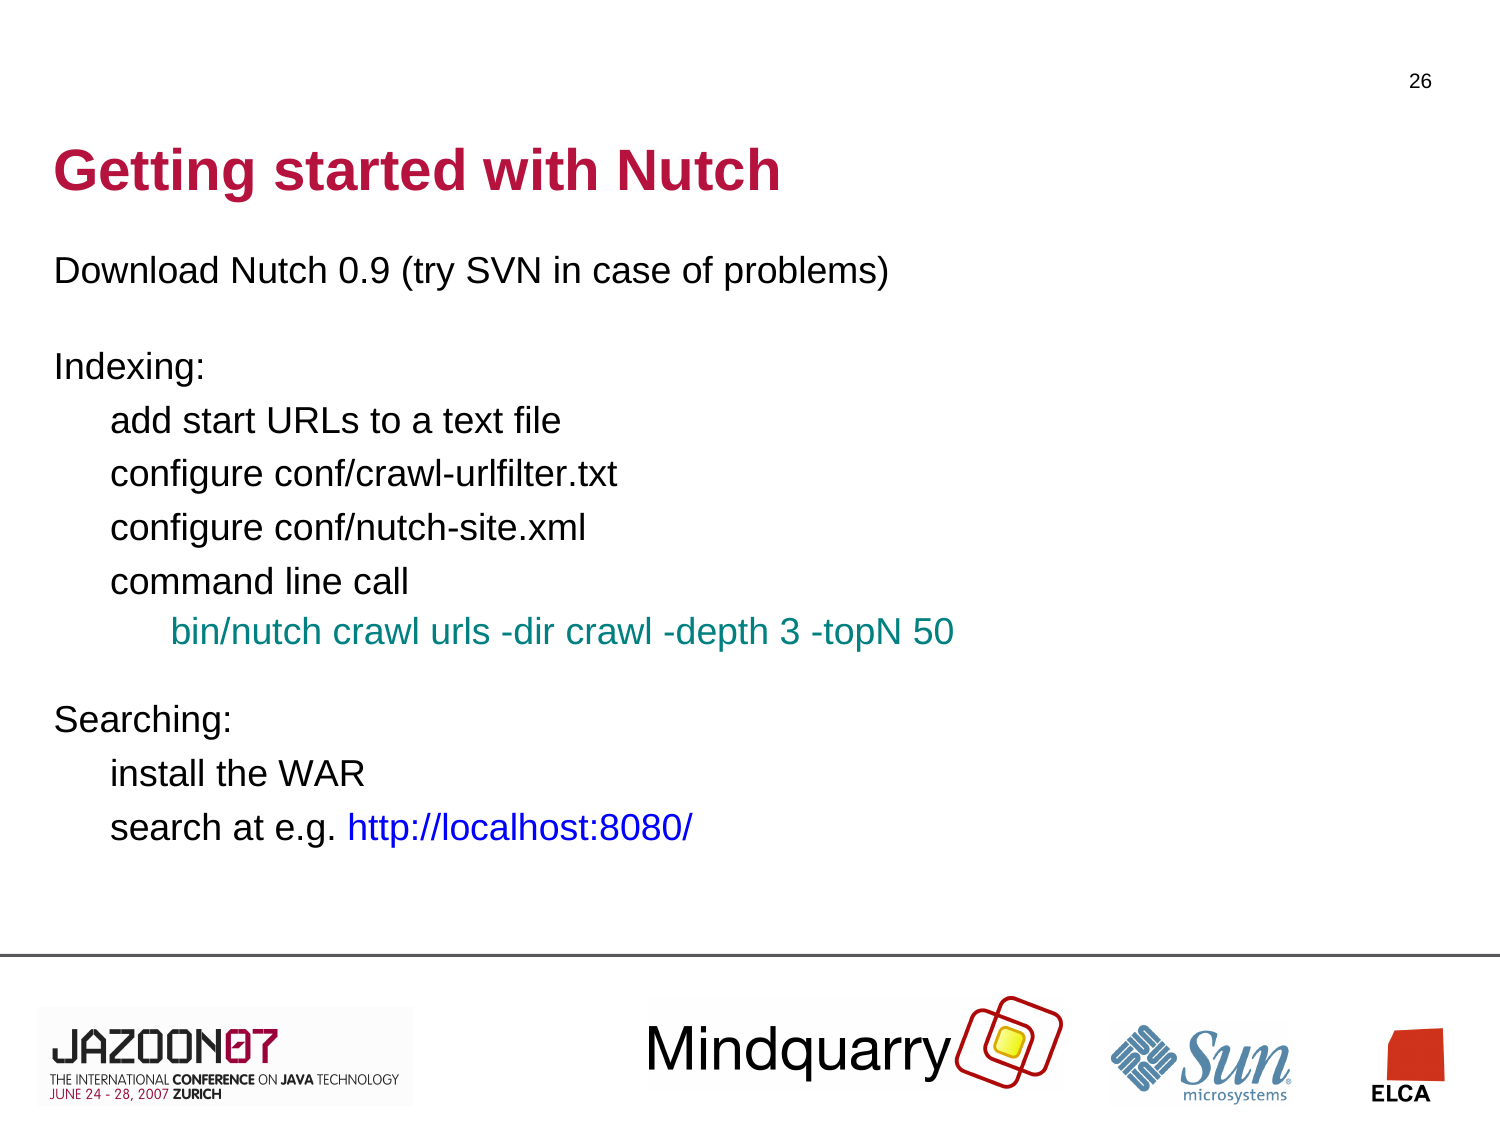

26
# Getting started with Nutch
Download Nutch 0.9 (try SVN in case of problems)
Indexing:
add start URLs to a text file
configure conf/crawl-urlfilter.txt
configure conf/nutch-site.xml
command line call
bin/nutch crawl urls -dir crawl -depth 3 -topN 50
Searching:
install the WAR
search at e.g. http://localhost:8080/